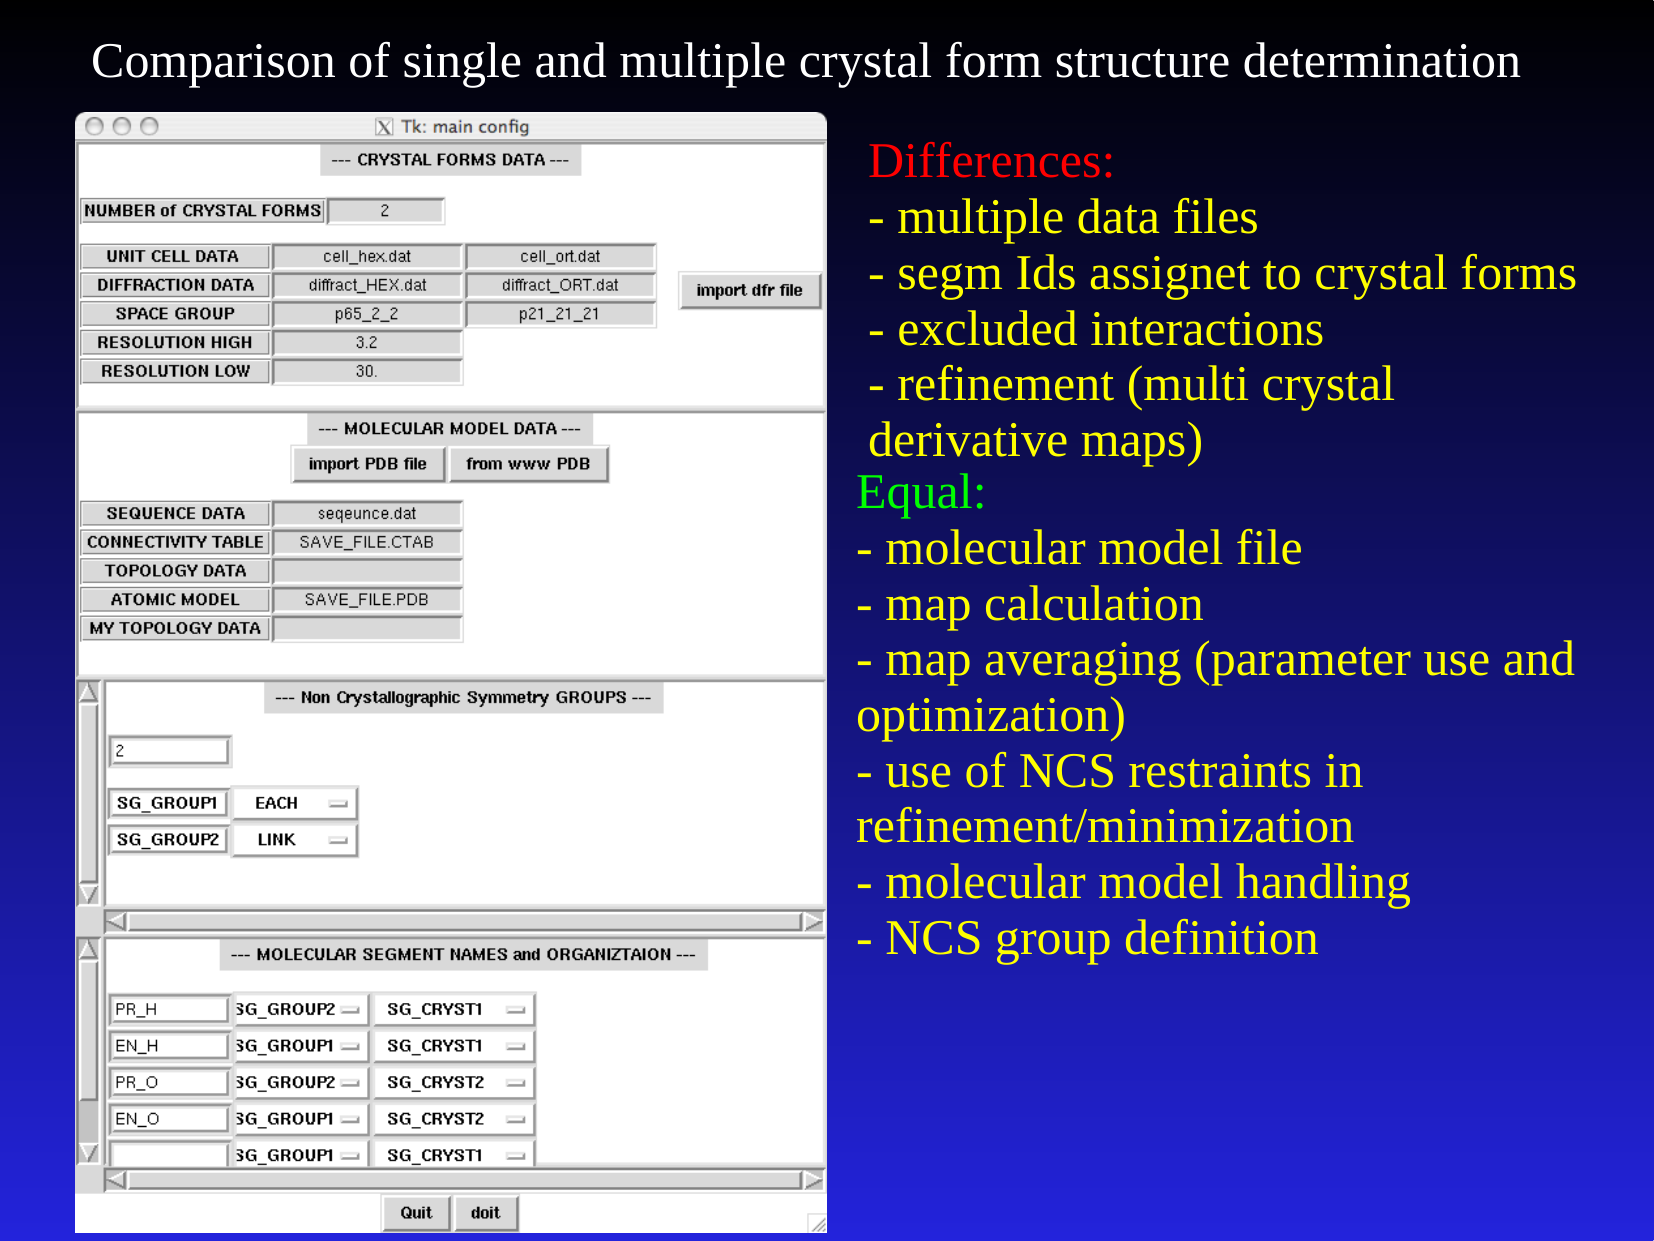

Comparison of single and multiple crystal form structure determination
Differences:
- multiple data files
- segm Ids assignet to crystal forms
- excluded interactions
- refinement (multi crystal derivative maps)
Equal:
- molecular model file
- map calculation
- map averaging (parameter use and optimization)
- use of NCS restraints in refinement/minimization
- molecular model handling
- NCS group definition